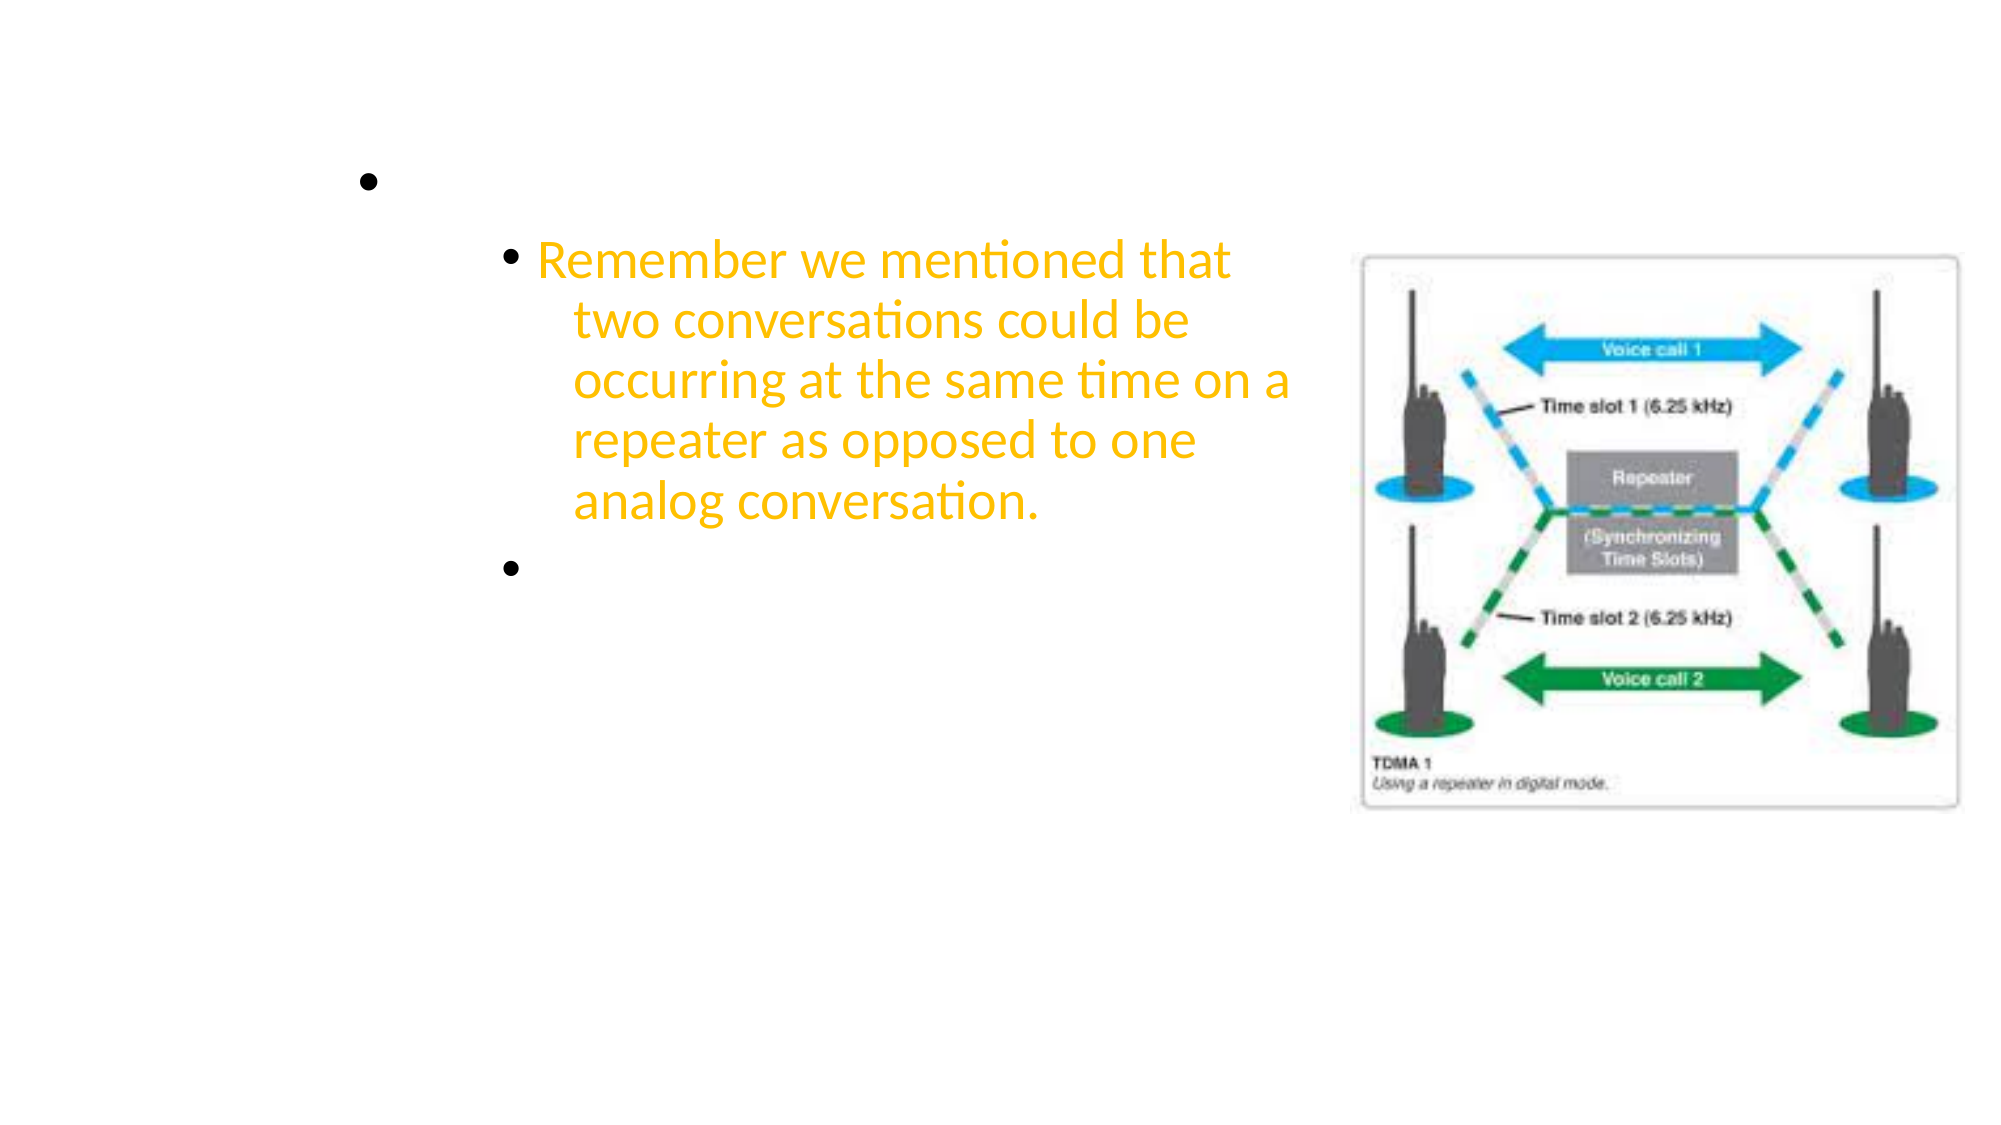

# DMR Basic Terminology
Timeslot
Remember we mentioned that two conversations could be occurring at the same time on a repeater as opposed to one analog conversation.
You could be on Timeslot 2 having a conversation on a local repeater, whereas another ham could be on Timeslot 1 chatting on the Florida talkgroup which is available to folks all over the world. All this at the same time without interfering with each other.